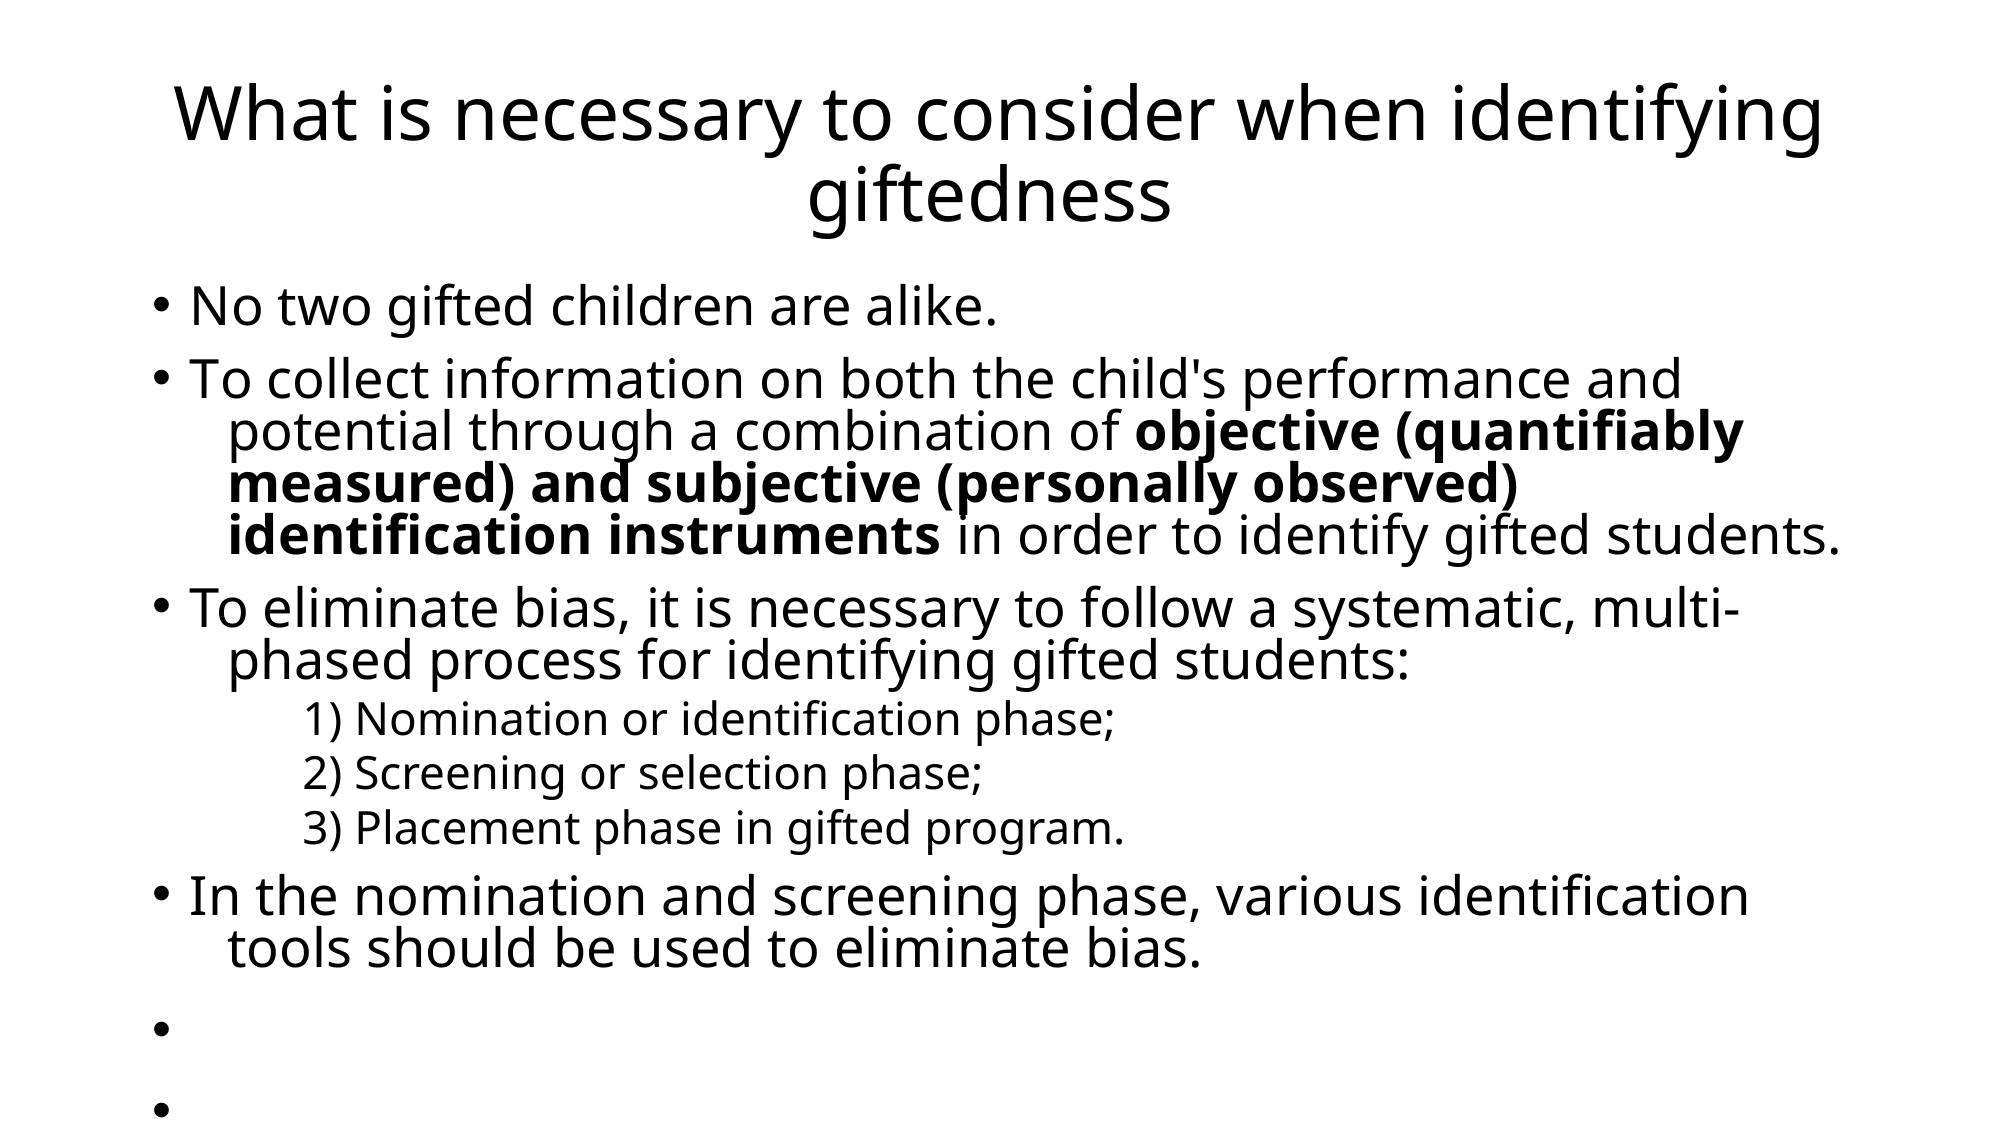

# What is necessary to consider when identifying giftedness
No two gifted children are alike.
To collect information on both the child's performance and potential through a combination of objective (quantifiably measured) and subjective (personally observed) identification instruments in order to identify gifted students.
To eliminate bias, it is necessary to follow a systematic, multi-phased process for identifying gifted students:
1) Nomination or identification phase;
2) Screening or selection phase;
3) Placement phase in gifted program.
In the nomination and screening phase, various identification tools should be used to eliminate bias.